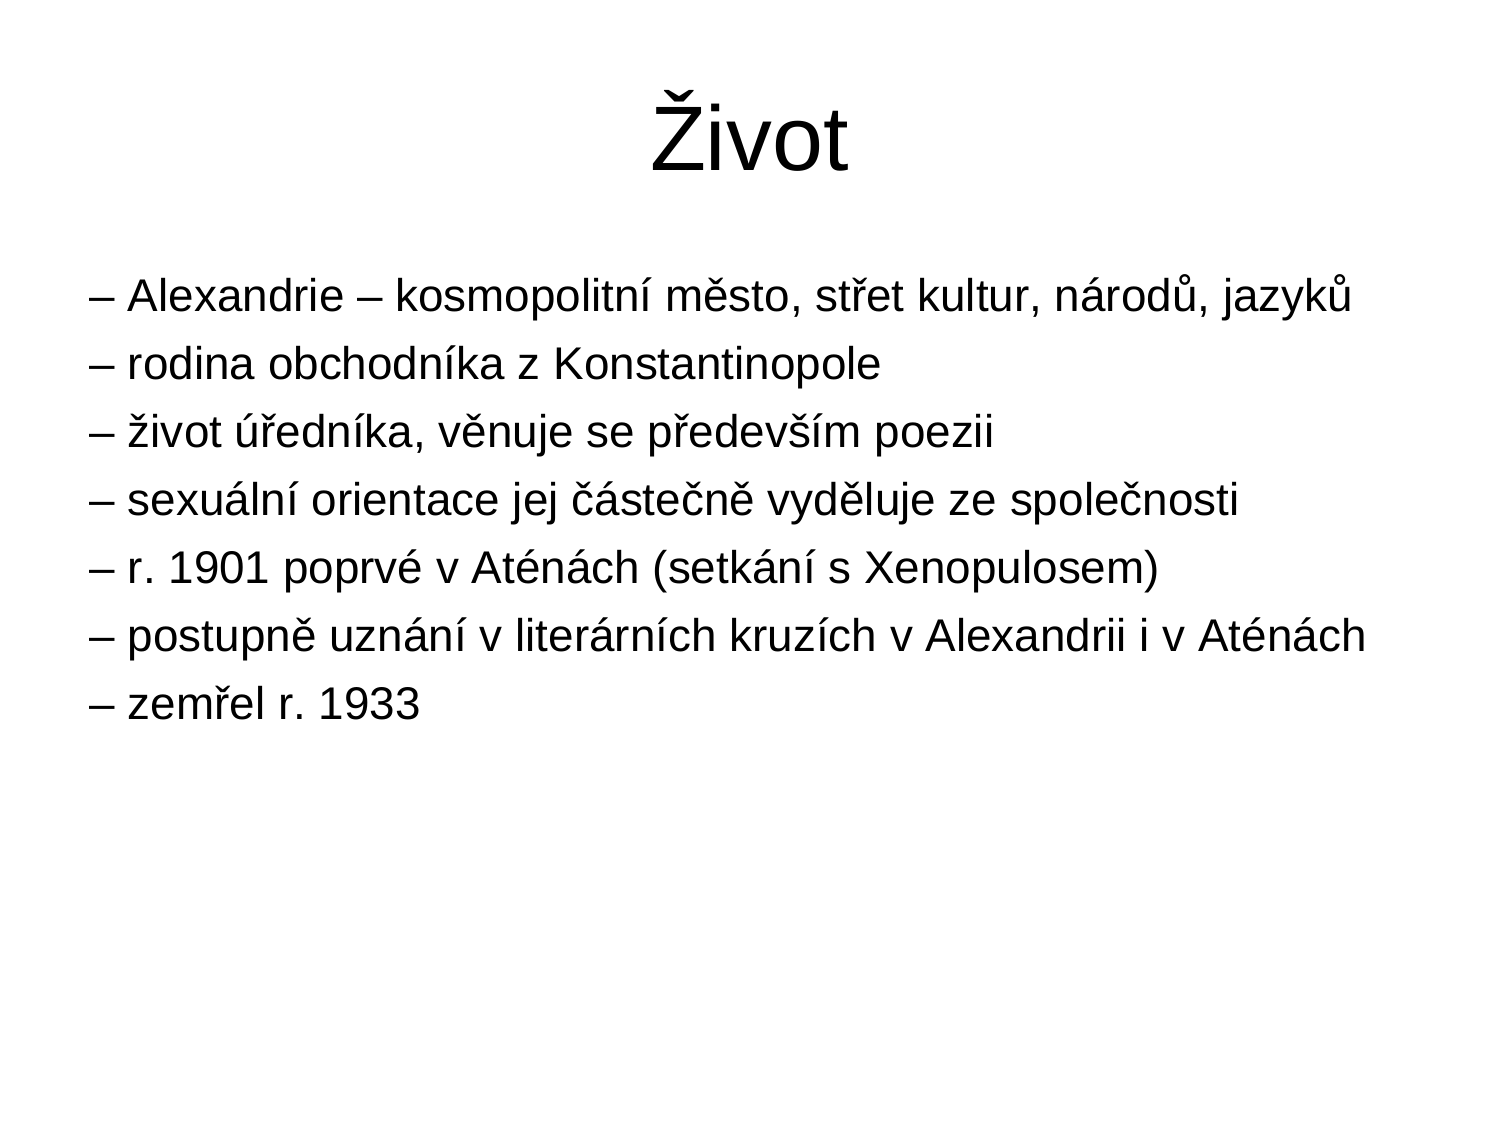

# Život
– Alexandrie – kosmopolitní město, střet kultur, národů, jazyků
– rodina obchodníka z Konstantinopole
– život úředníka, věnuje se především poezii
– sexuální orientace jej částečně vyděluje ze společnosti
– r. 1901 poprvé v Aténách (setkání s Xenopulosem)
– postupně uznání v literárních kruzích v Alexandrii i v Aténách
– zemřel r. 1933